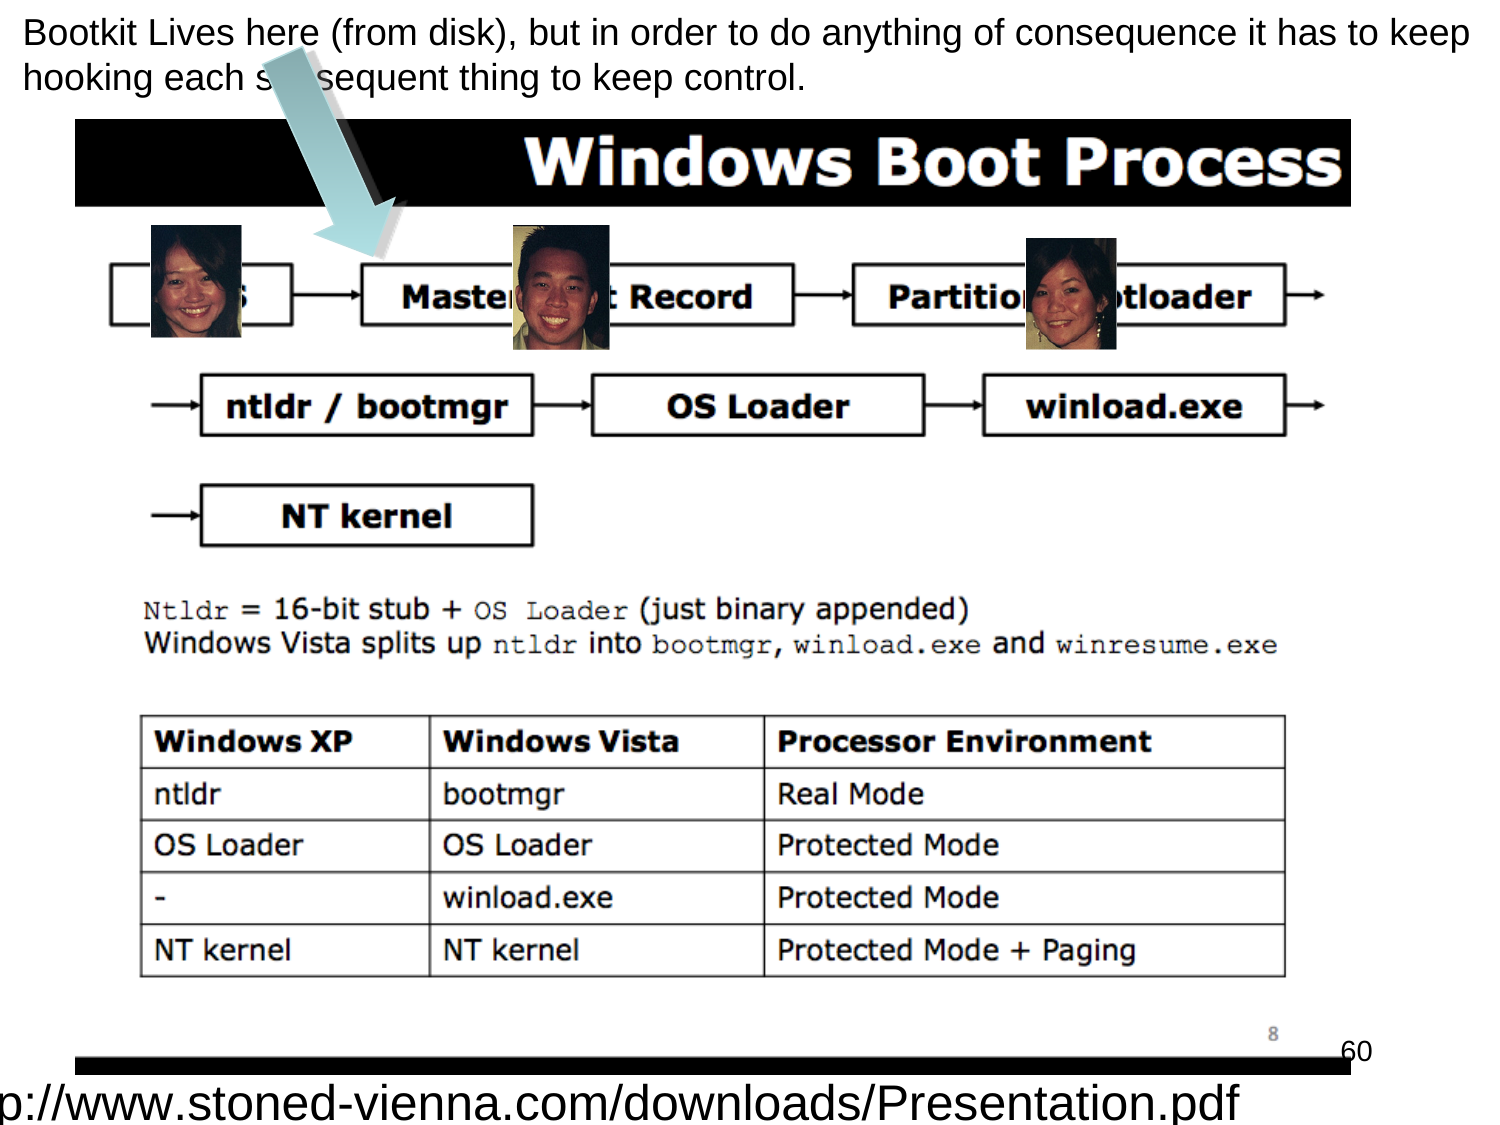

Bootkit Lives here (from disk), but in order to do anything of consequence it has to keep
hooking each subsequent thing to keep control.
From http://www.stoned-vienna.com/downloads/Presentation.pdf